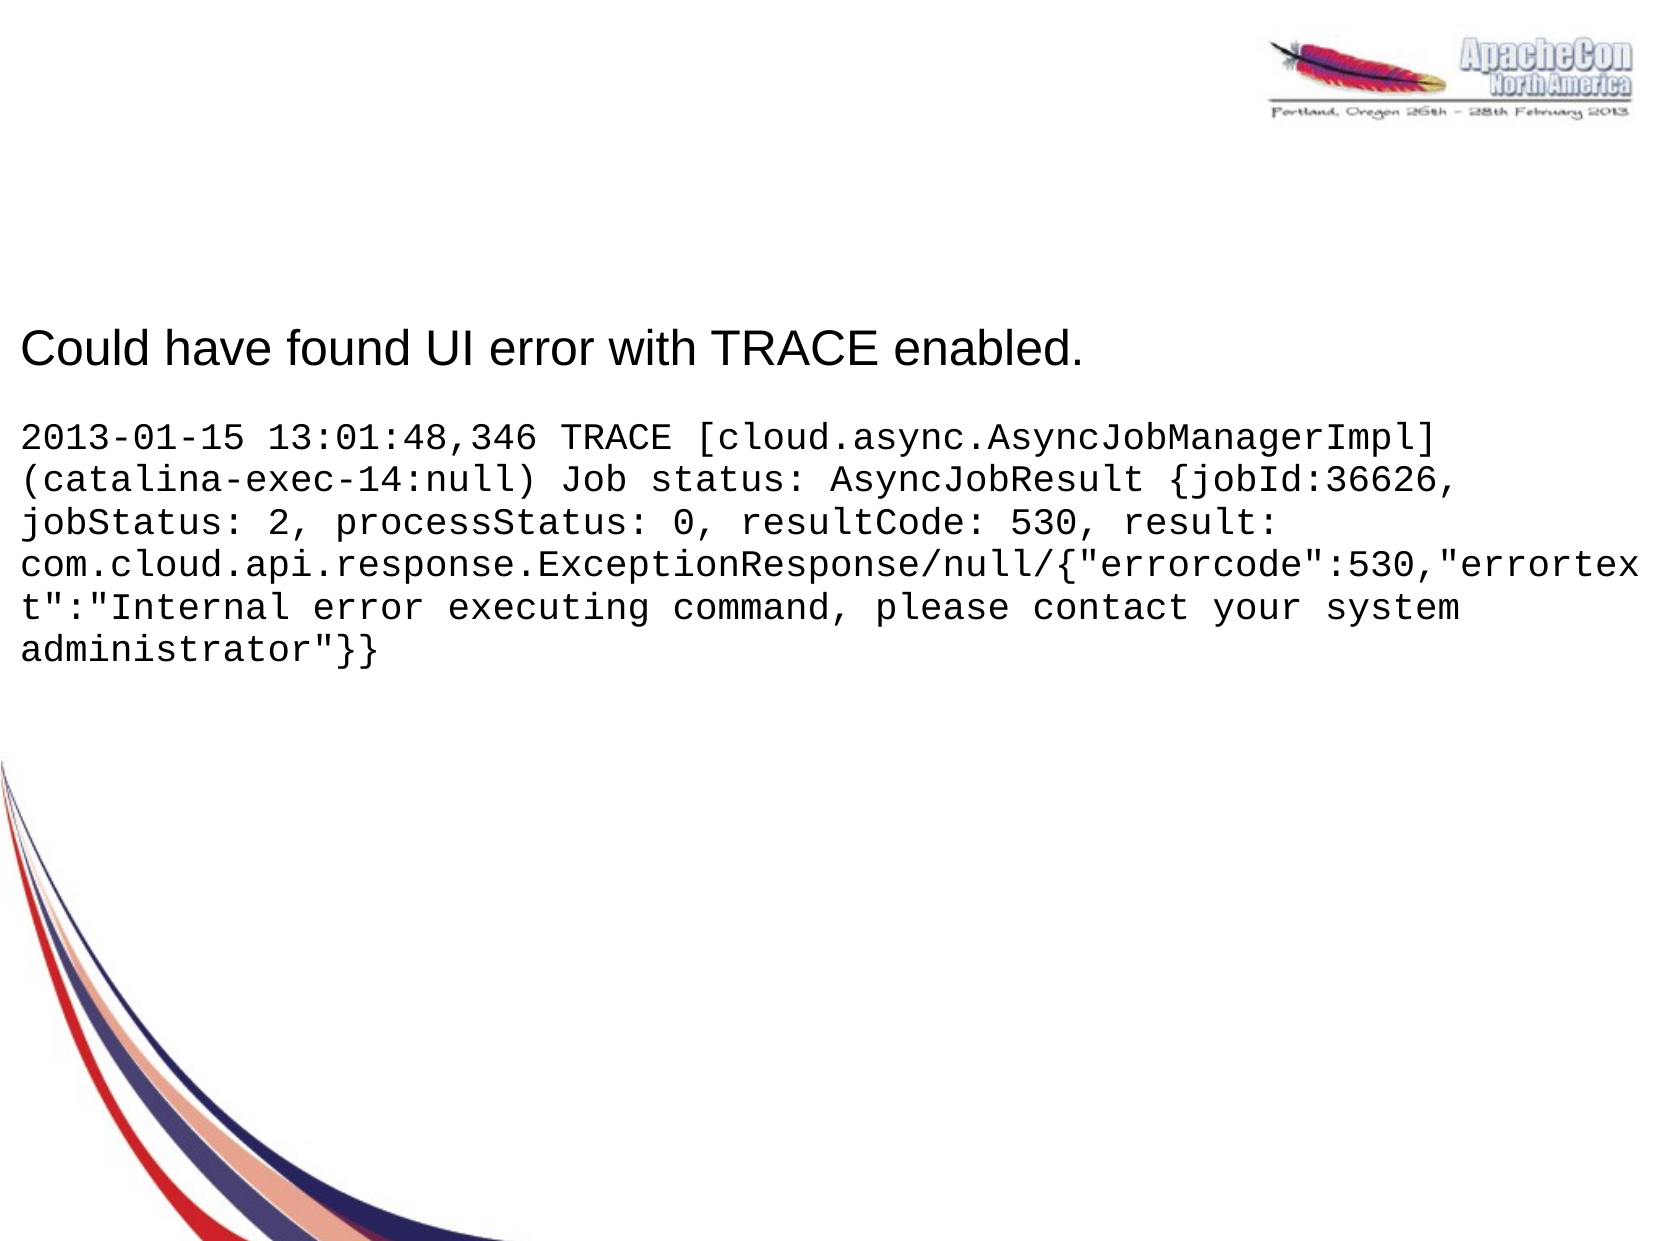

Could have found UI error with TRACE enabled.
2013-01-15 13:01:48,346 TRACE [cloud.async.AsyncJobManagerImpl] (catalina-exec-14:null) Job status: AsyncJobResult {jobId:36626, jobStatus: 2, processStatus: 0, resultCode: 530, result: com.cloud.api.response.ExceptionResponse/null/{"errorcode":530,"errortext":"Internal error executing command, please contact your system administrator"}}